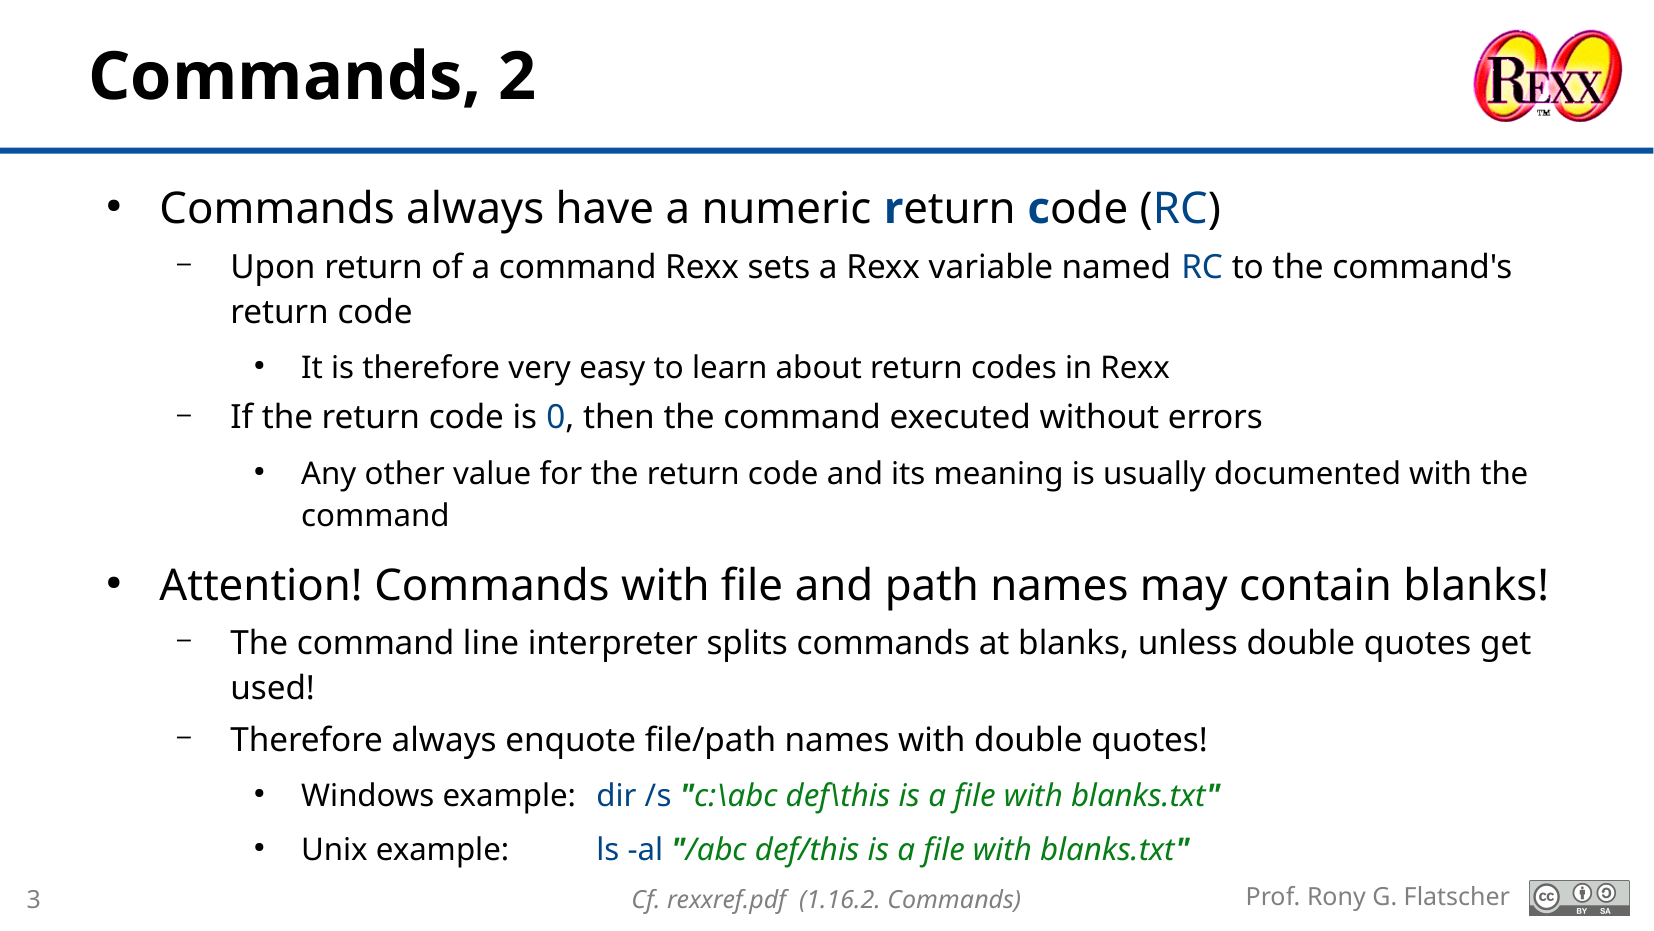

# Commands, 2
Commands always have a numeric return code (RC)
Upon return of a command Rexx sets a Rexx variable named RC to the command's return code
It is therefore very easy to learn about return codes in Rexx
If the return code is 0, then the command executed without errors
Any other value for the return code and its meaning is usually documented with the command
Attention! Commands with file and path names may contain blanks!
The command line interpreter splits commands at blanks, unless double quotes get used!
Therefore always enquote file/path names with double quotes!
Windows example: 	dir /s "c:\abc def\this is a file with blanks.txt"
Unix example: 		ls -al "/abc def/this is a file with blanks.txt"
Cf. rexxref.pdf (1.16.2. Commands)